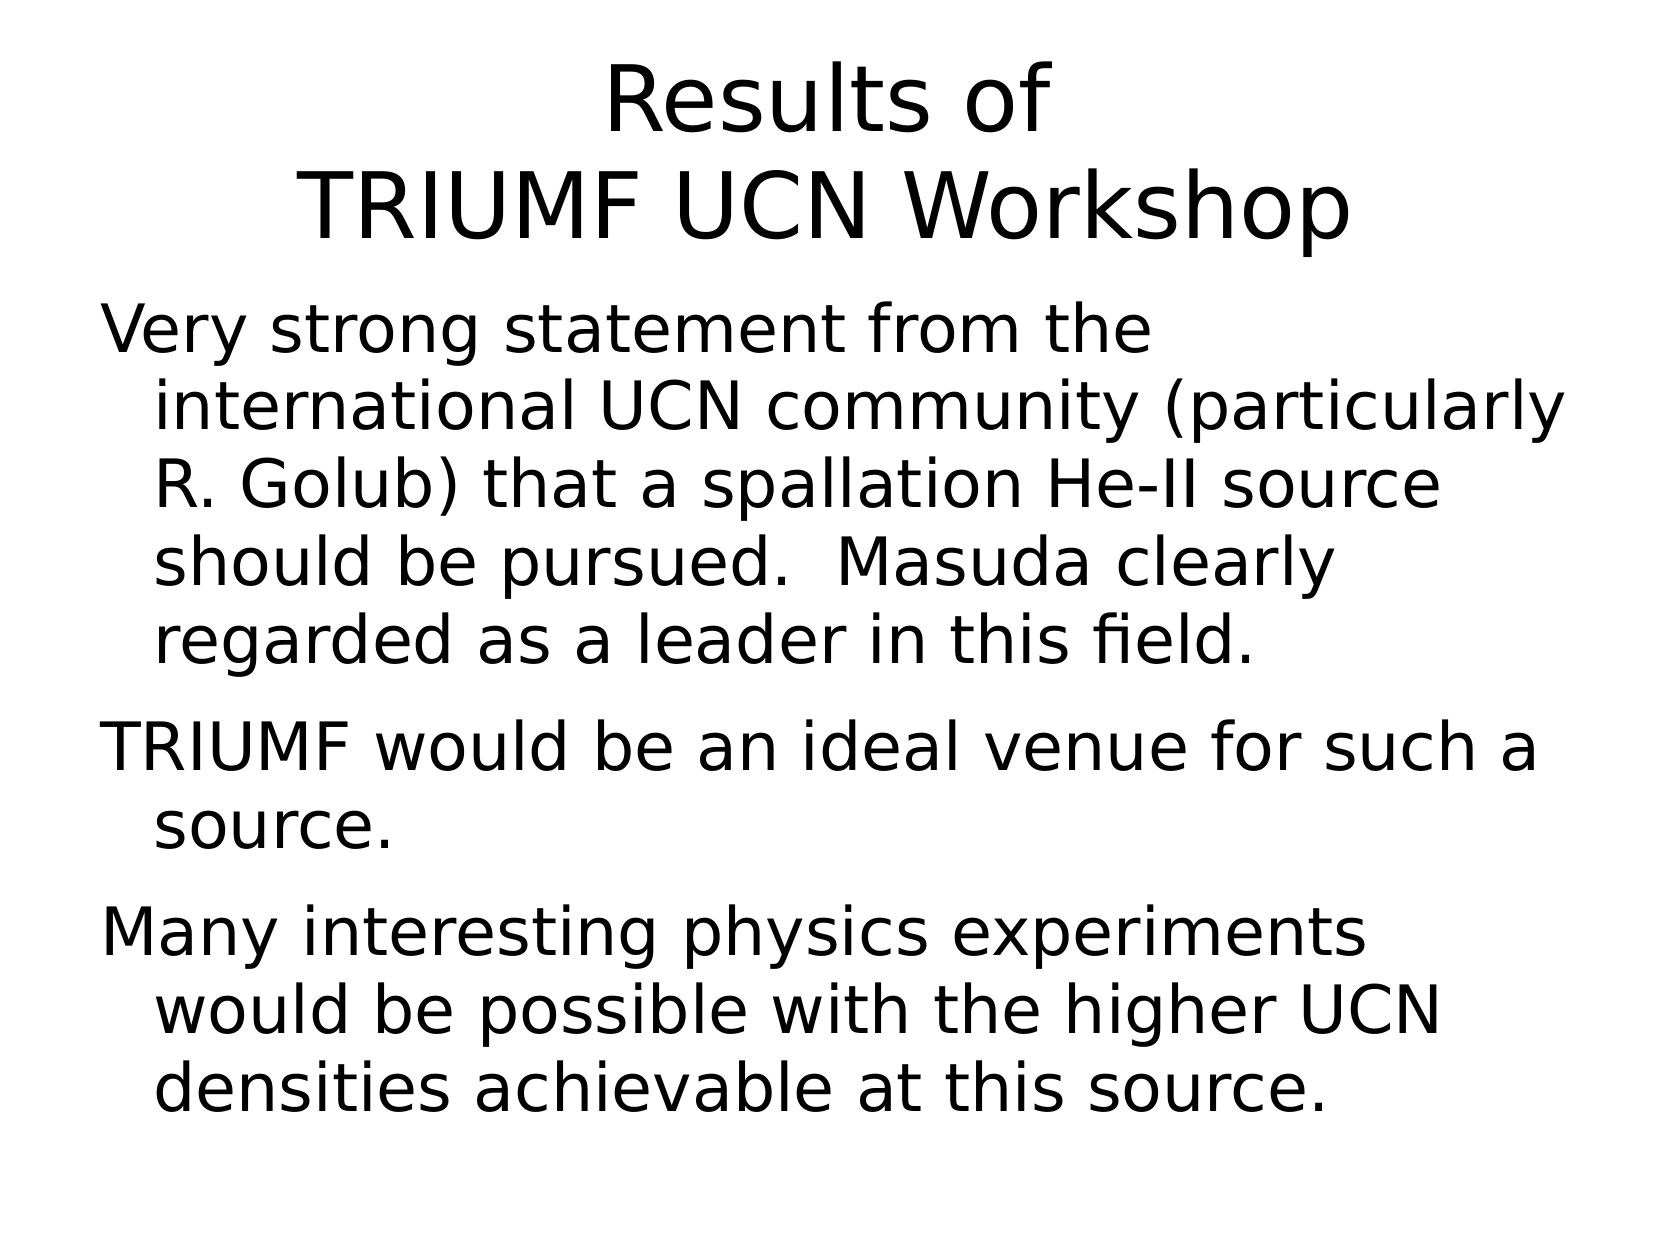

# Results of TRIUMF UCN Workshop
Very strong statement from the international UCN community (particularly R. Golub) that a spallation He-II source should be pursued. Masuda clearly regarded as a leader in this field.
TRIUMF would be an ideal venue for such a source.
Many interesting physics experiments would be possible with the higher UCN densities achievable at this source.